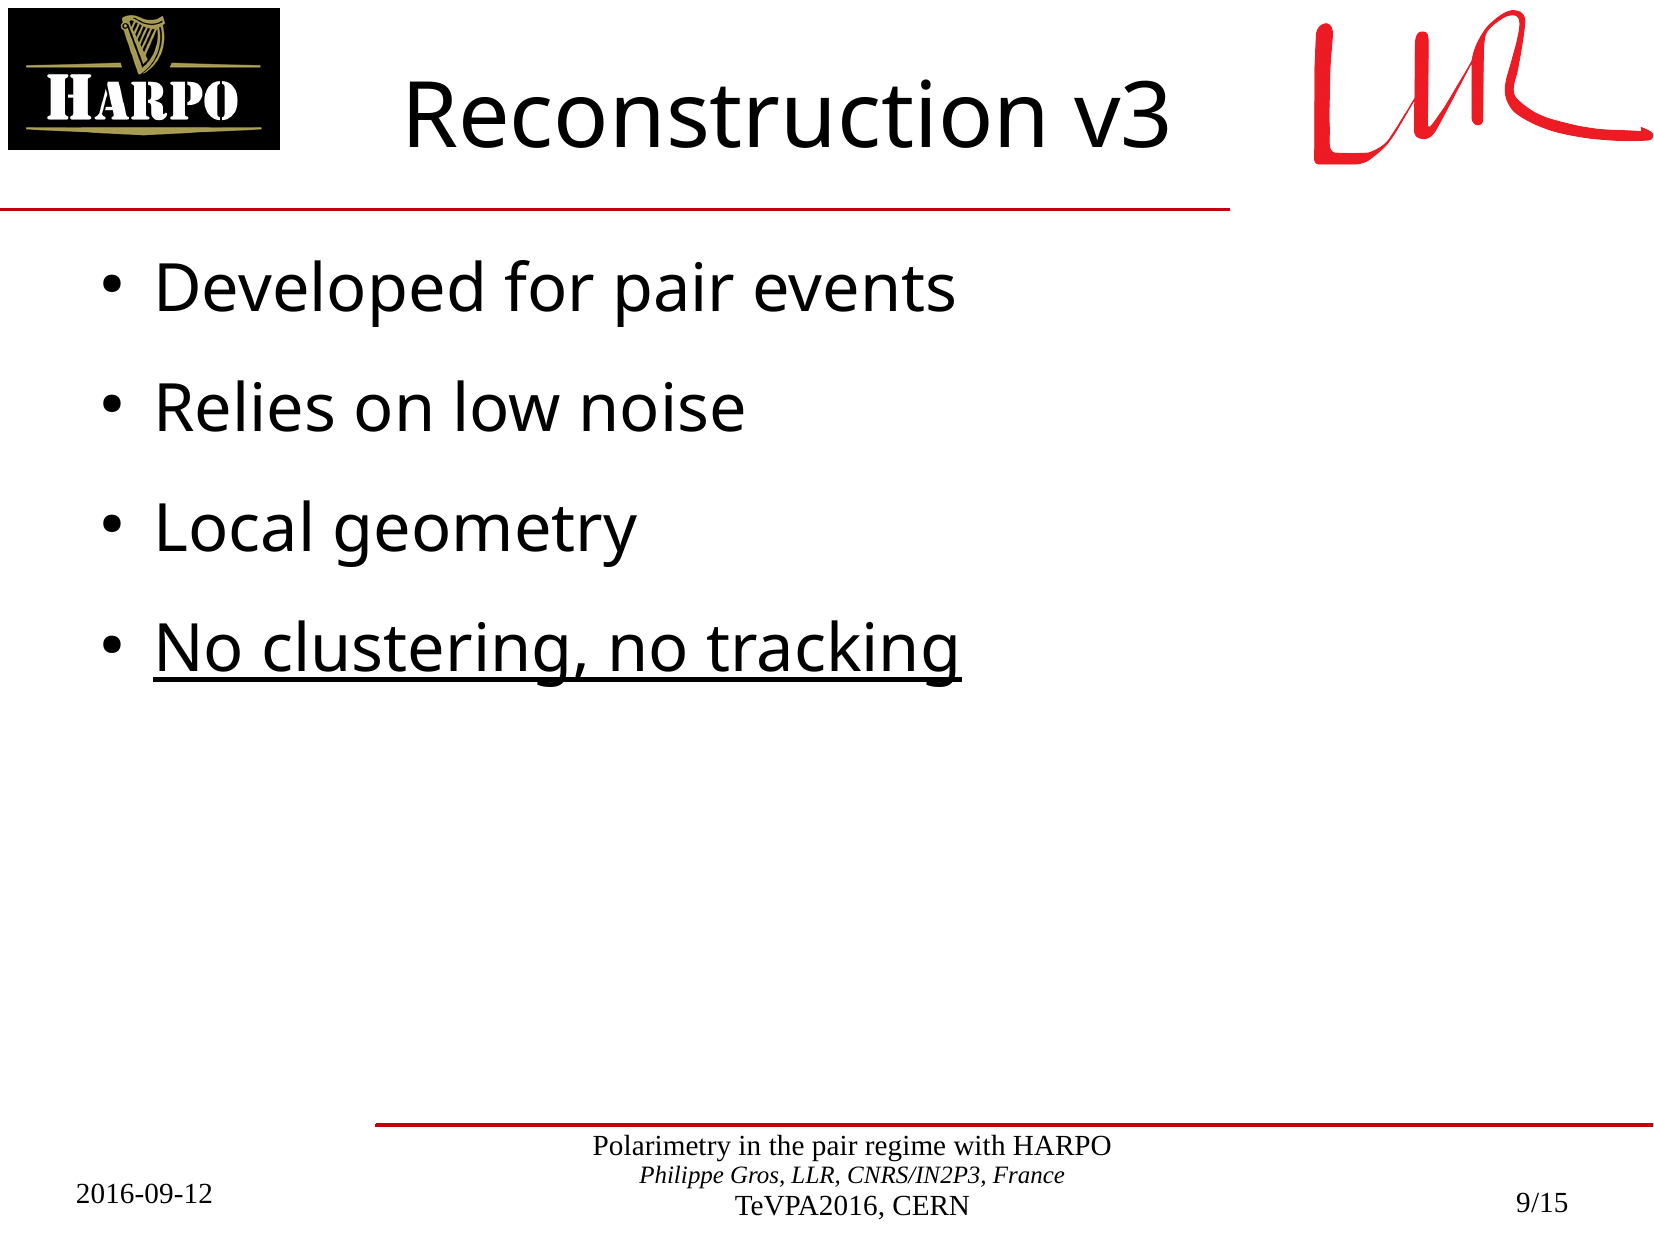

# Reconstruction v3
Developed for pair events
Relies on low noise
Local geometry
No clustering, no tracking
2016-09-12
9